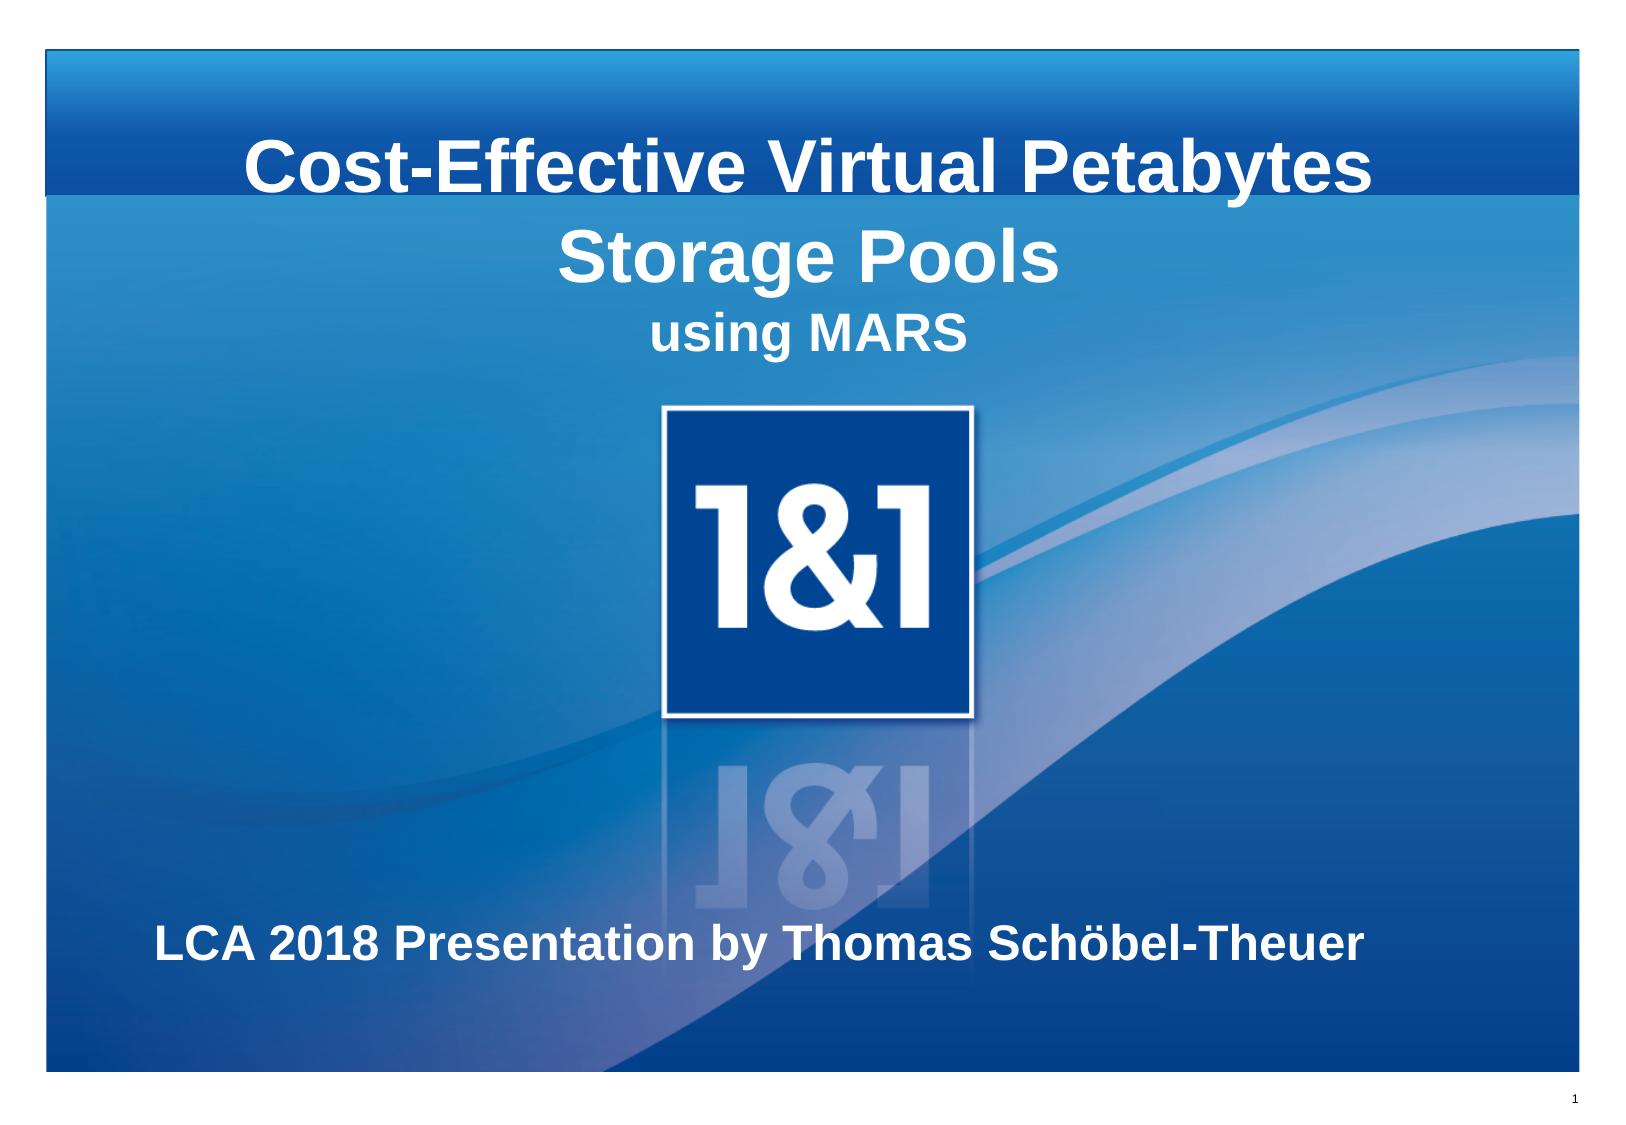

# Cost-Effective Virtual Petabytes Storage Pools using MARS
LCA 2018 Presentation by Thomas Schöbel-Theuer